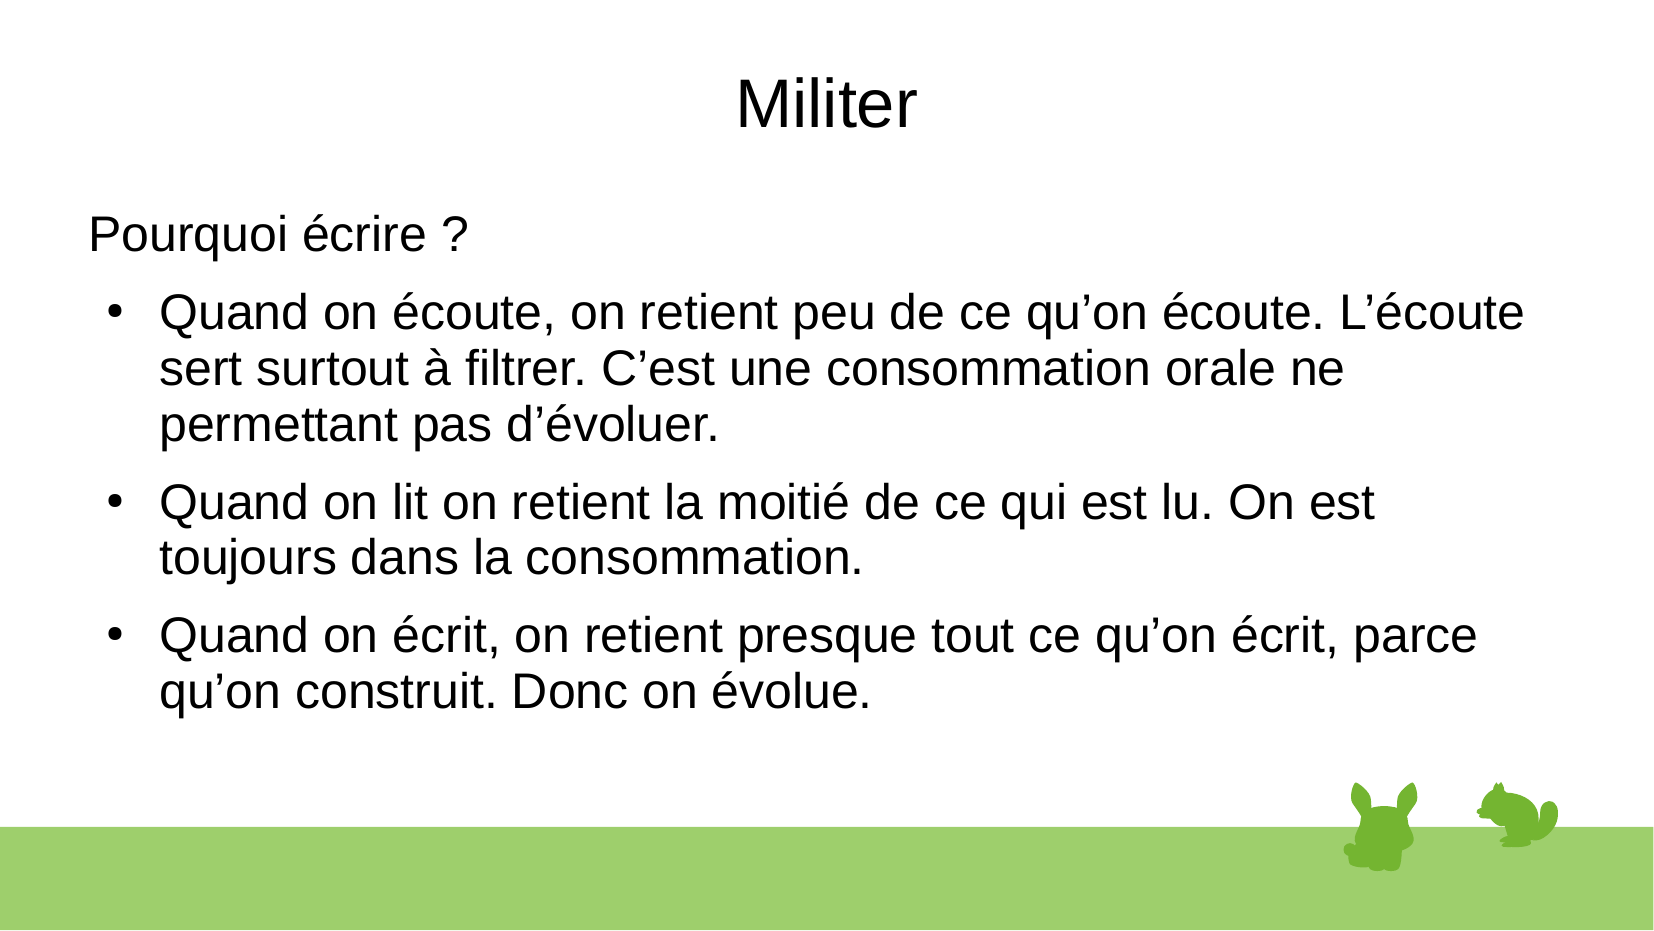

# Militer
Pourquoi écrire ?
Quand on écoute, on retient peu de ce qu’on écoute. L’écoute sert surtout à filtrer. C’est une consommation orale ne permettant pas d’évoluer.
Quand on lit on retient la moitié de ce qui est lu. On est toujours dans la consommation.
Quand on écrit, on retient presque tout ce qu’on écrit, parce qu’on construit. Donc on évolue.